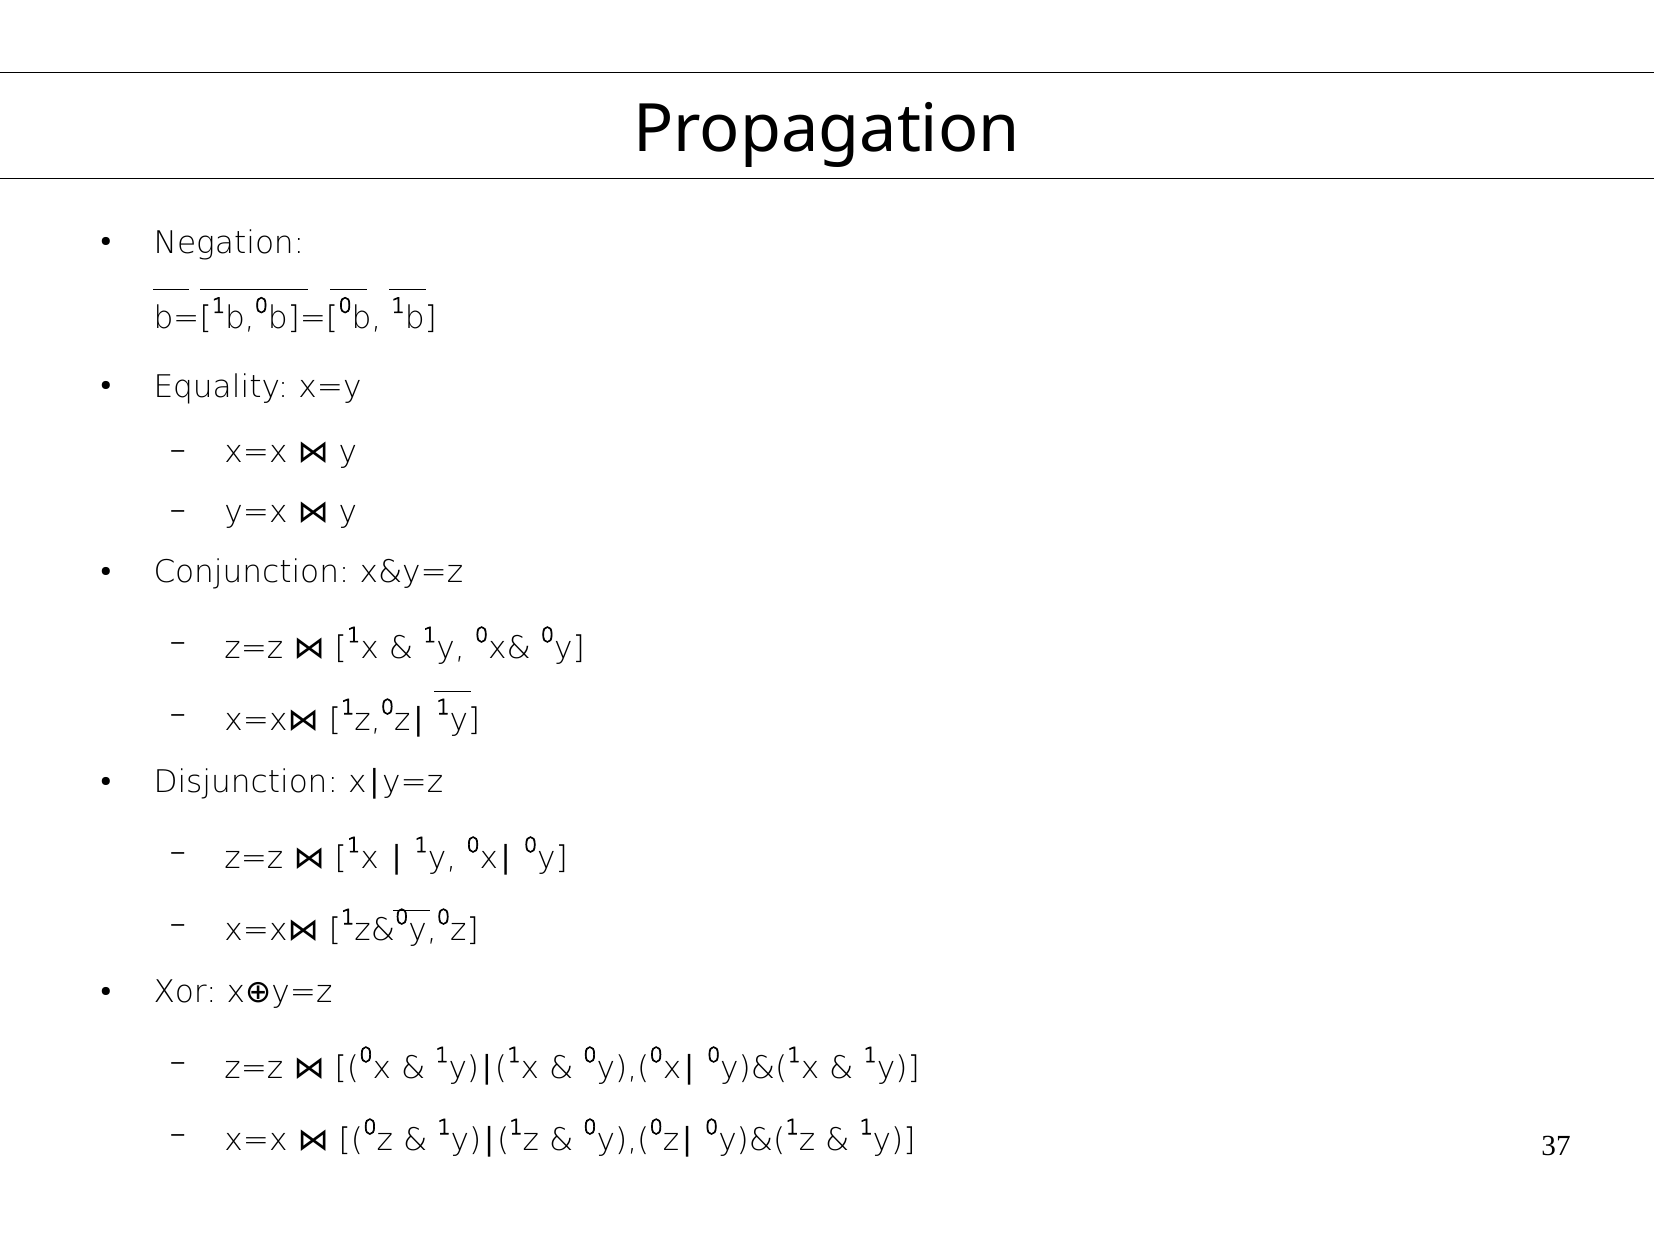

Propagation
# Negation:
b=[1b,0b]=[0b, 1b]
Equality: x=y
x=x ⋈ y
y=x ⋈ y
Conjunction: x&y=z
z=z ⋈ [1x & 1y, 0x& 0y]
x=x⋈ [1z,0z∣ 1y]
Disjunction: x∣y=z
z=z ⋈ [1x ∣ 1y, 0x∣ 0y]
x=x⋈ [1z&0y,0z]
Xor: x⊕y=z
z=z ⋈ [(0x & 1y)∣(1x & 0y),(0x∣ 0y)&(1x & 1y)]
x=x ⋈ [(0z & 1y)∣(1z & 0y),(0z∣ 0y)&(1z & 1y)]
37
Very next step :
Evaluate the different learning methods, find more ?
Dealing with inequalities.